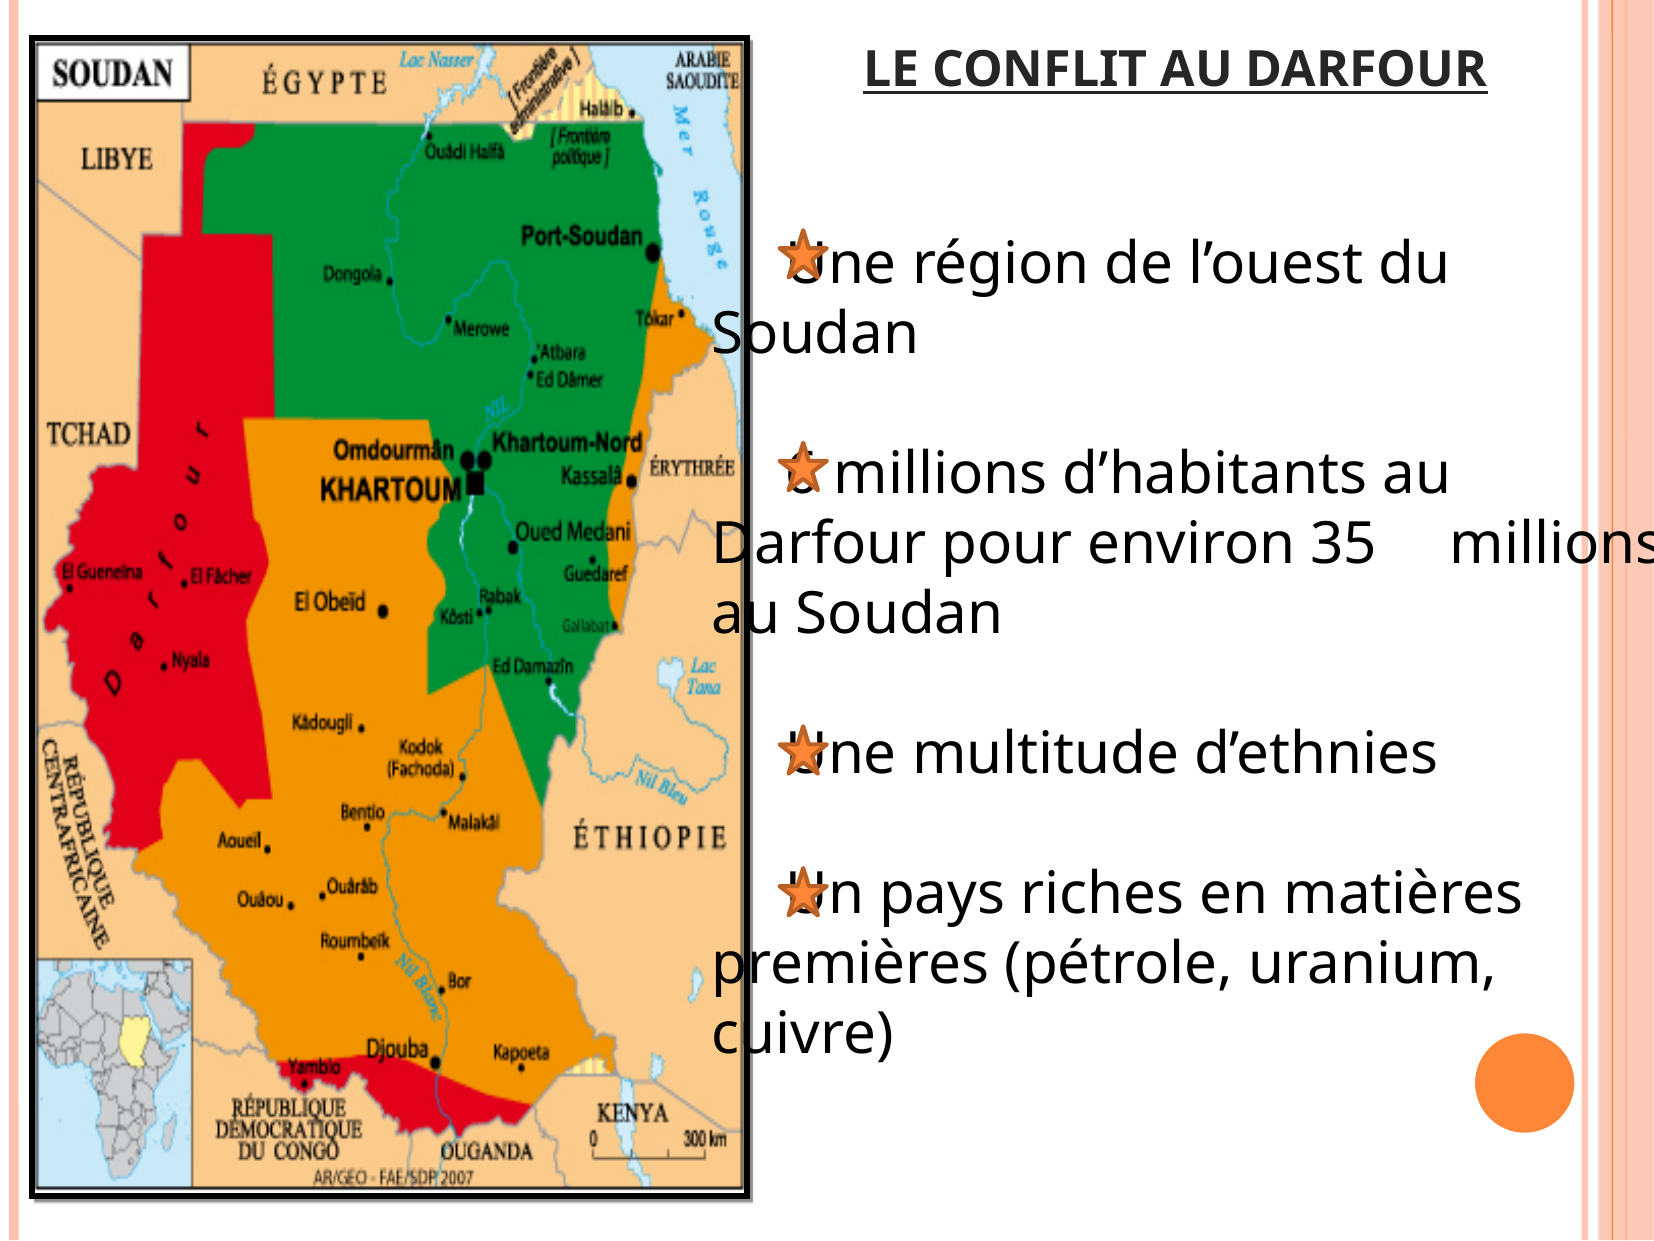

LE CONFLIT AU DARFOUR
	Une région de l’ouest du 	Soudan
	6 millions d’habitants au 	Darfour pour environ 35 	millions au Soudan
	Une multitude d’ethnies
	Un pays riches en matières	premières (pétrole, uranium, 	cuivre)